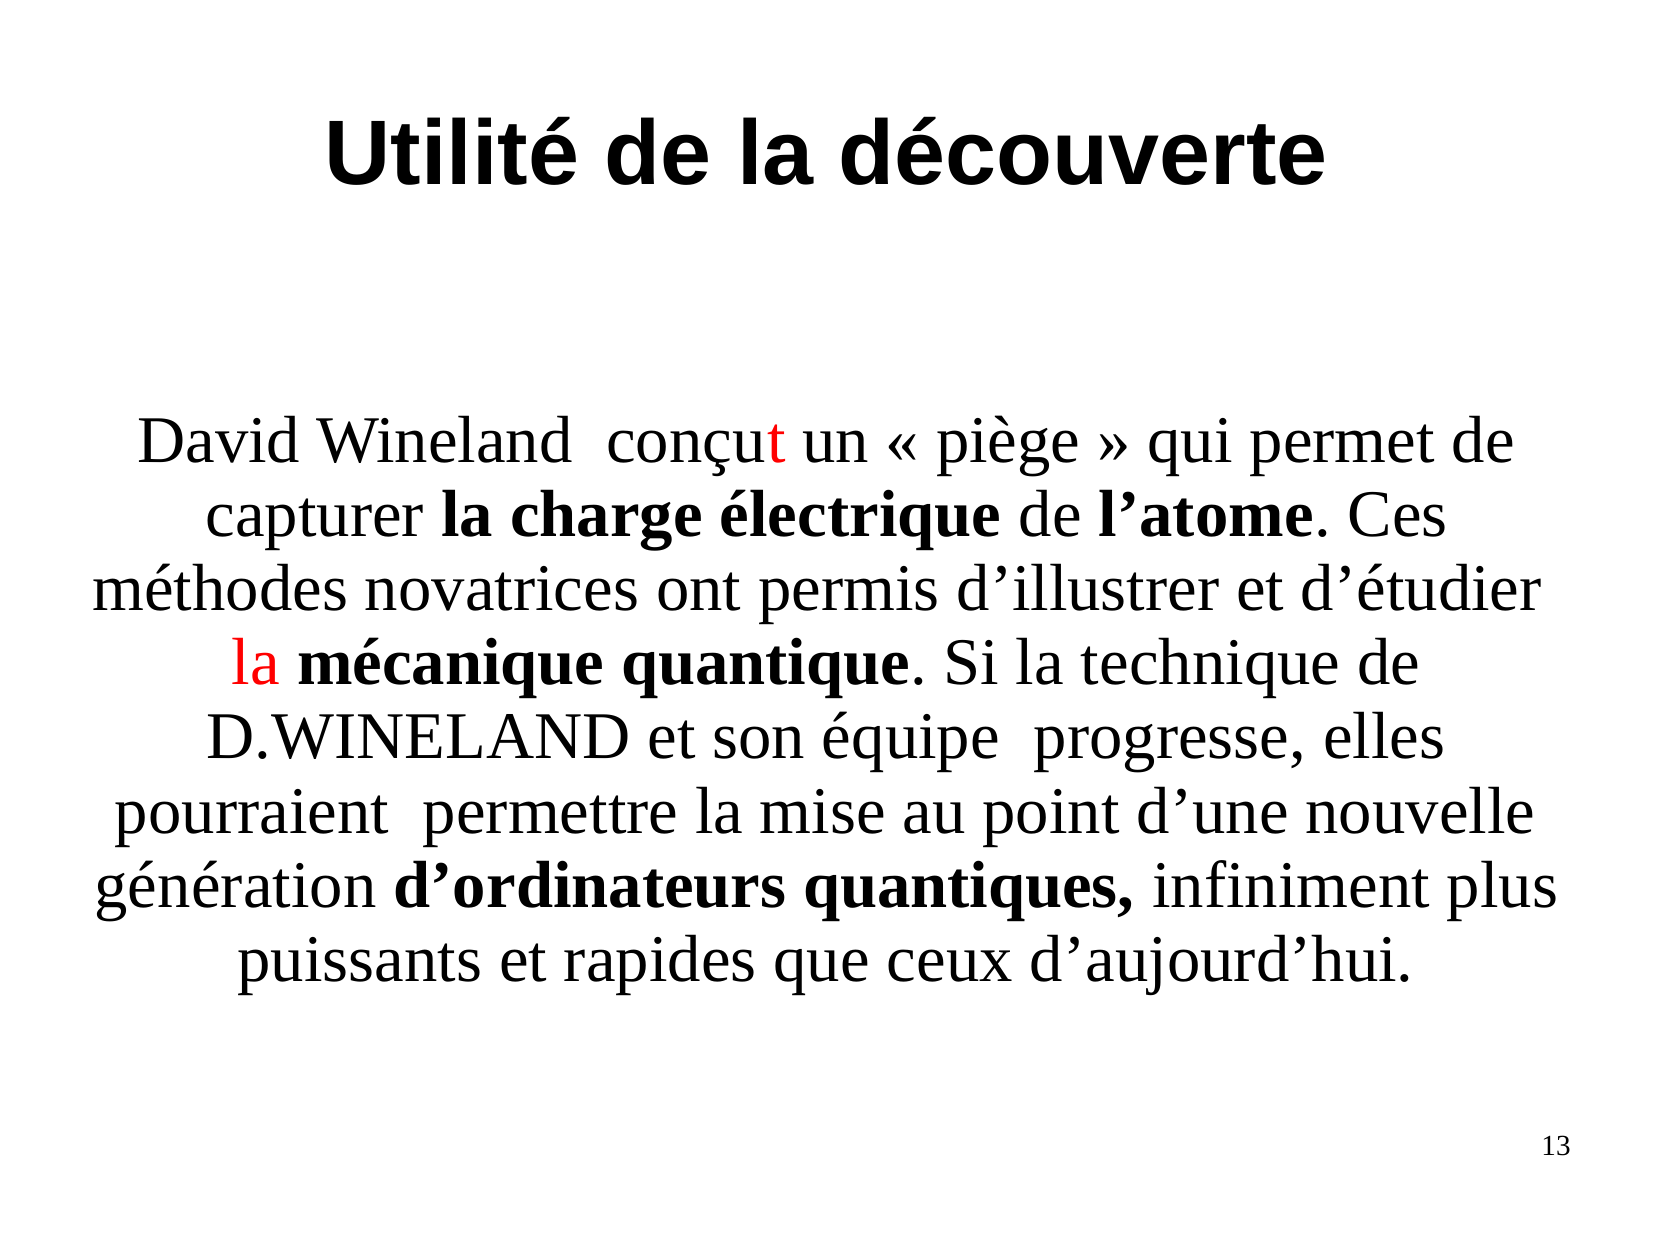

# Utilité de la découverte
David Wineland conçut un « piège » qui permet de capturer la charge électrique de l’atome. Ces méthodes novatrices ont permis d’illustrer et d’étudier la mécanique quantique. Si la technique de D.WINELAND et son équipe progresse, elles pourraient permettre la mise au point d’une nouvelle génération d’ordinateurs quantiques, infiniment plus puissants et rapides que ceux d’aujourd’hui.
13